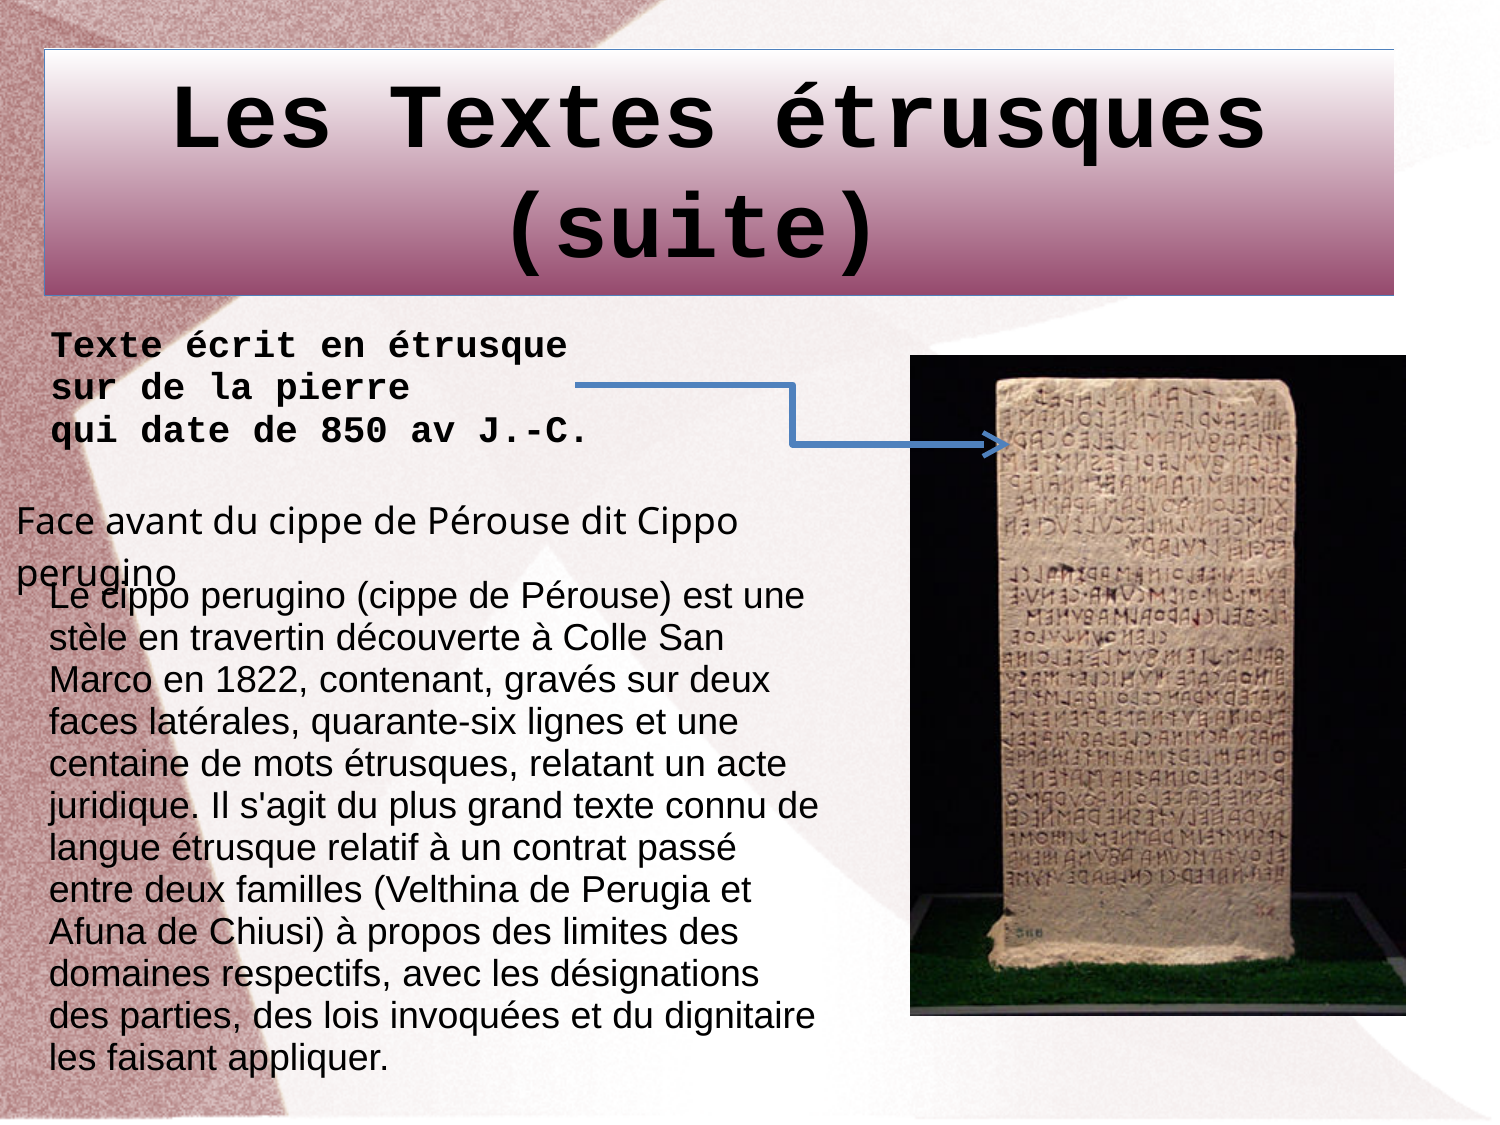

#
Les Textes étrusques
(suite)
Texte écrit en étrusque
sur de la pierre
qui date de 850 av J.-C.
Face avant du cippe de Pérouse dit Cippo perugino
Le cippo perugino (cippe de Pérouse) est une stèle en travertin découverte à Colle San Marco en 1822, contenant, gravés sur deux faces latérales, quarante-six lignes et une centaine de mots étrusques, relatant un acte juridique. Il s'agit du plus grand texte connu de langue étrusque relatif à un contrat passé entre deux familles (Velthina de Perugia et Afuna de Chiusi) à propos des limites des domaines respectifs, avec les désignations des parties, des lois invoquées et du dignitaire les faisant appliquer.